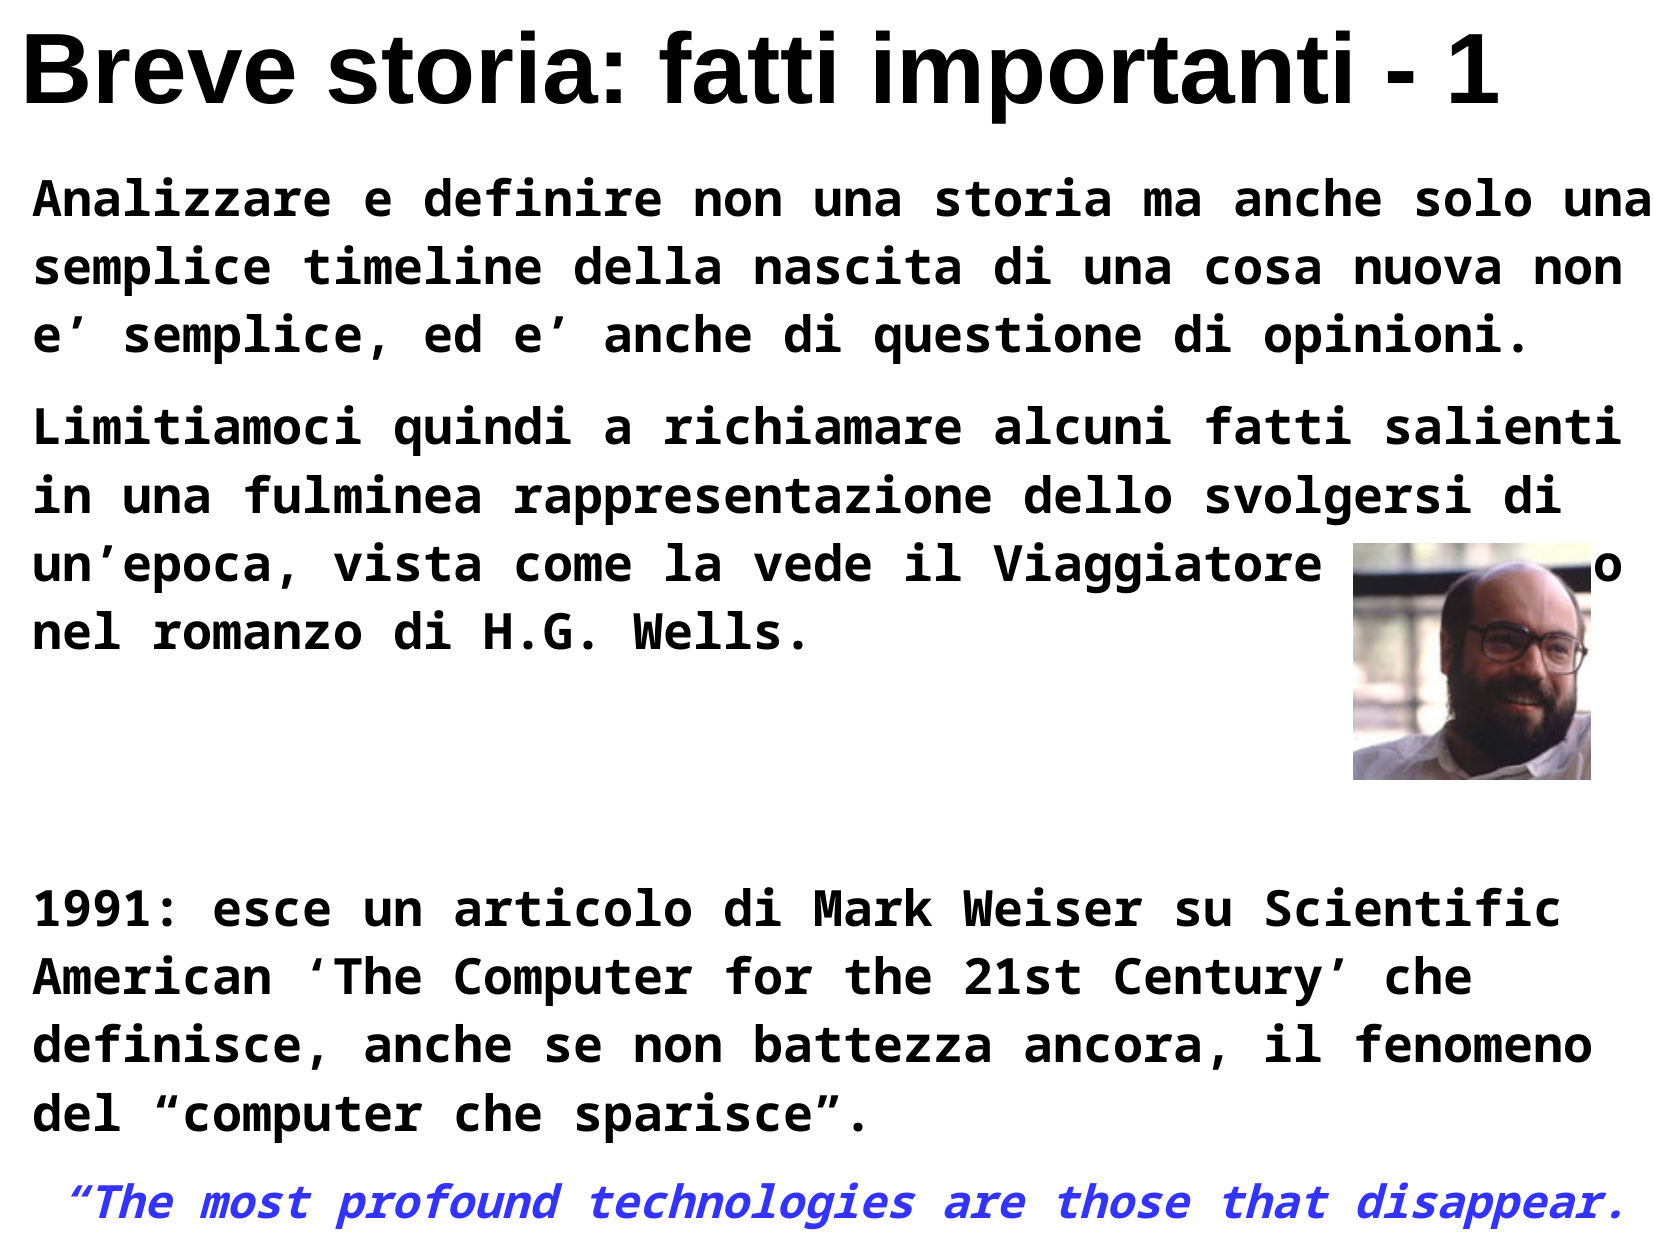

Breve storia: fatti importanti - 1
Analizzare e definire non una storia ma anche solo una semplice timeline della nascita di una cosa nuova non e’ semplice, ed e’ anche di questione di opinioni.
Limitiamoci quindi a richiamare alcuni fatti salienti in una fulminea rappresentazione dello svolgersi di un’epoca, vista come la vede il Viaggiatore del Tempo nel romanzo di H.G. Wells.
1991: esce un articolo di Mark Weiser su Scientific American ‘The Computer for the 21st Century’ che definisce, anche se non battezza ancora, il fenomeno del “computer che sparisce”.
“The most profound technologies are those that disappear. They weave themselves into the fabric of everyday life until they are indistinguishable from it.”